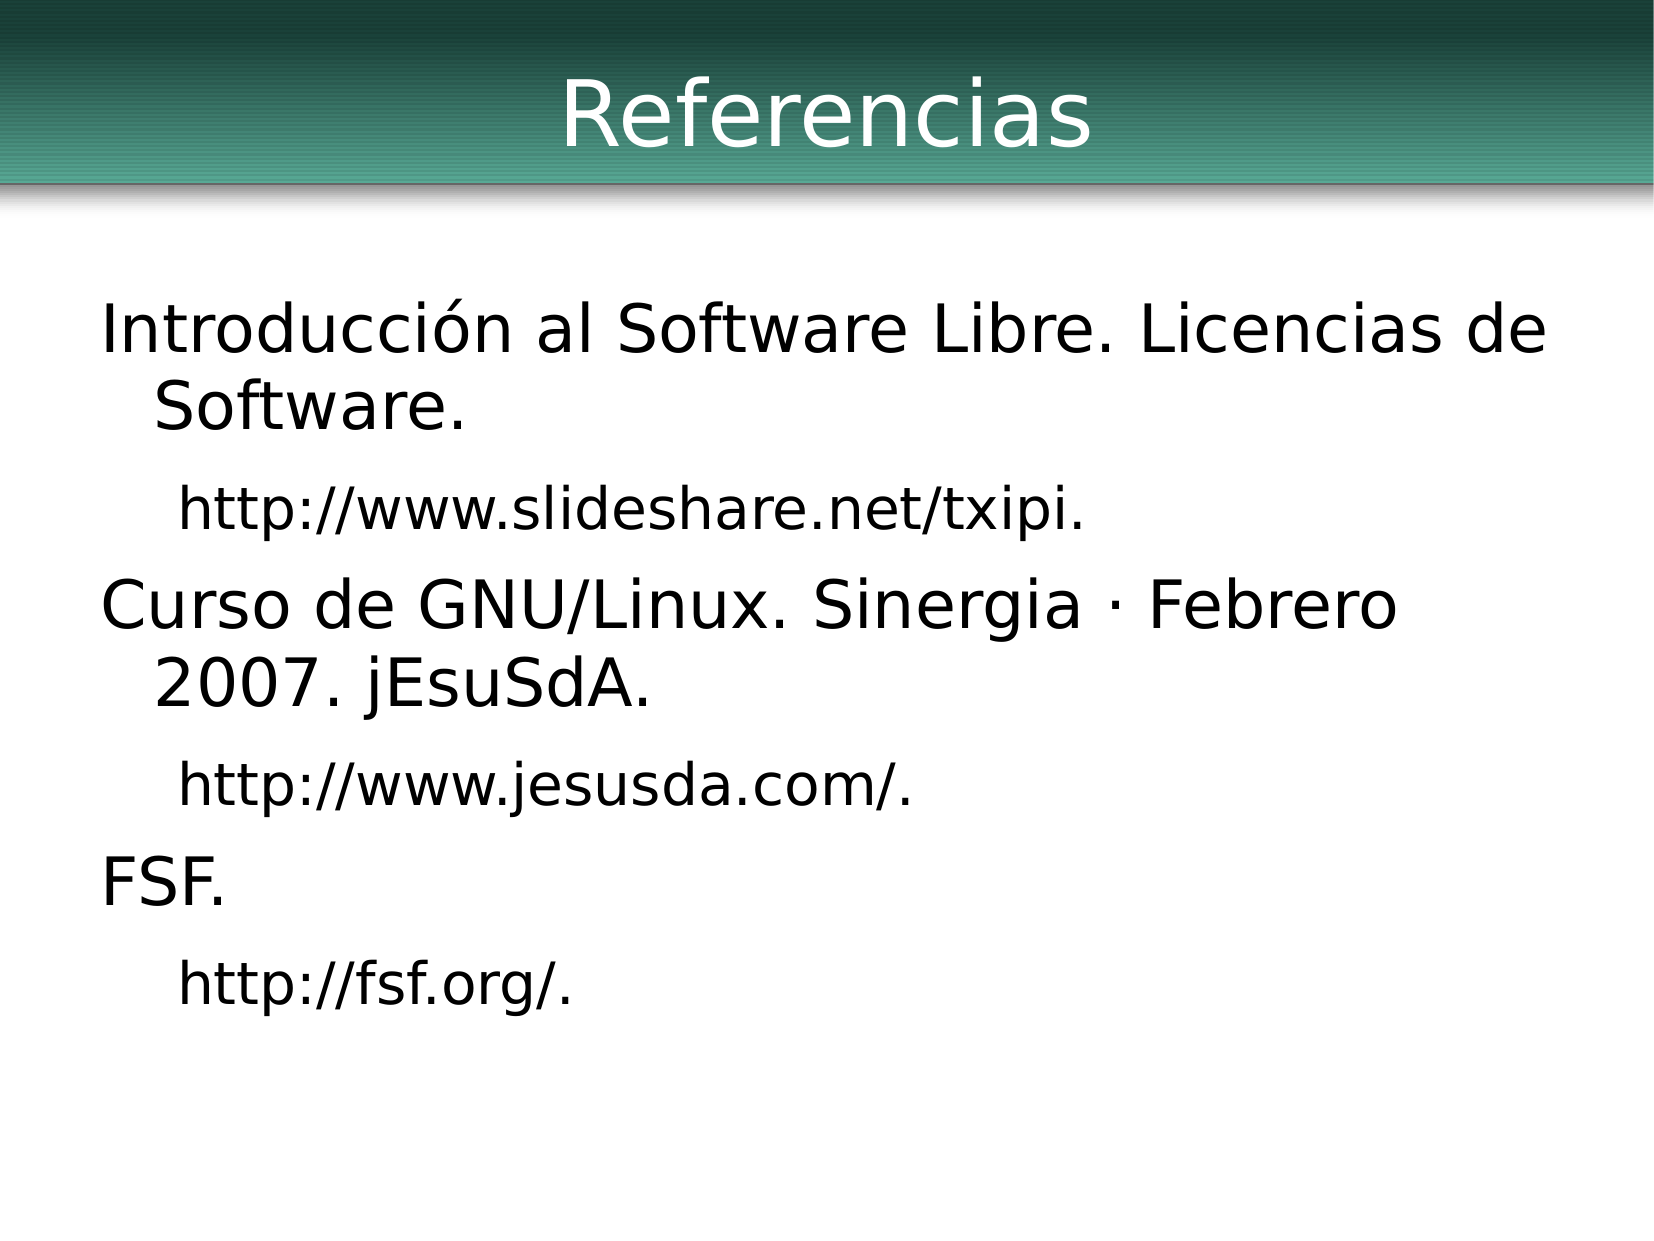

# Referencias
Introducción al Software Libre. Licencias de Software.
http://www.slideshare.net/txipi.
Curso de GNU/Linux. Sinergia · Febrero 2007. jEsuSdA.
http://www.jesusda.com/.
FSF.
http://fsf.org/.